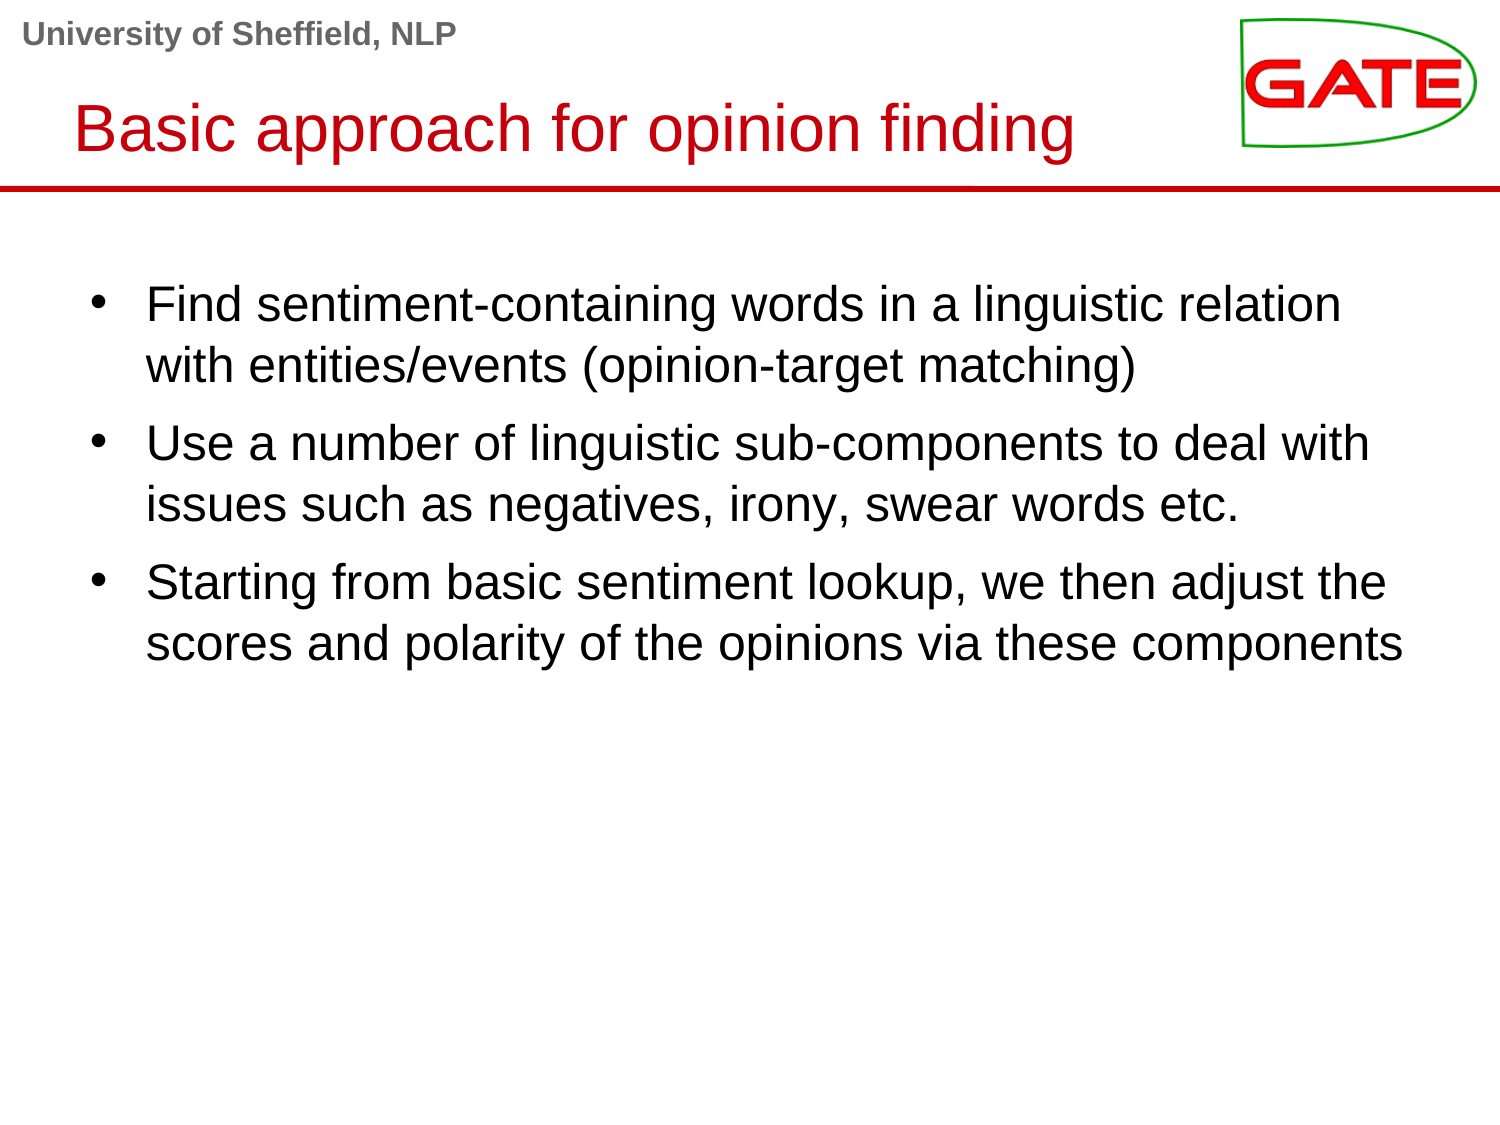

# Basic approach for opinion finding
Find sentiment-containing words in a linguistic relation with entities/events (opinion-target matching)
Use a number of linguistic sub-components to deal with issues such as negatives, irony, swear words etc.
Starting from basic sentiment lookup, we then adjust the scores and polarity of the opinions via these components